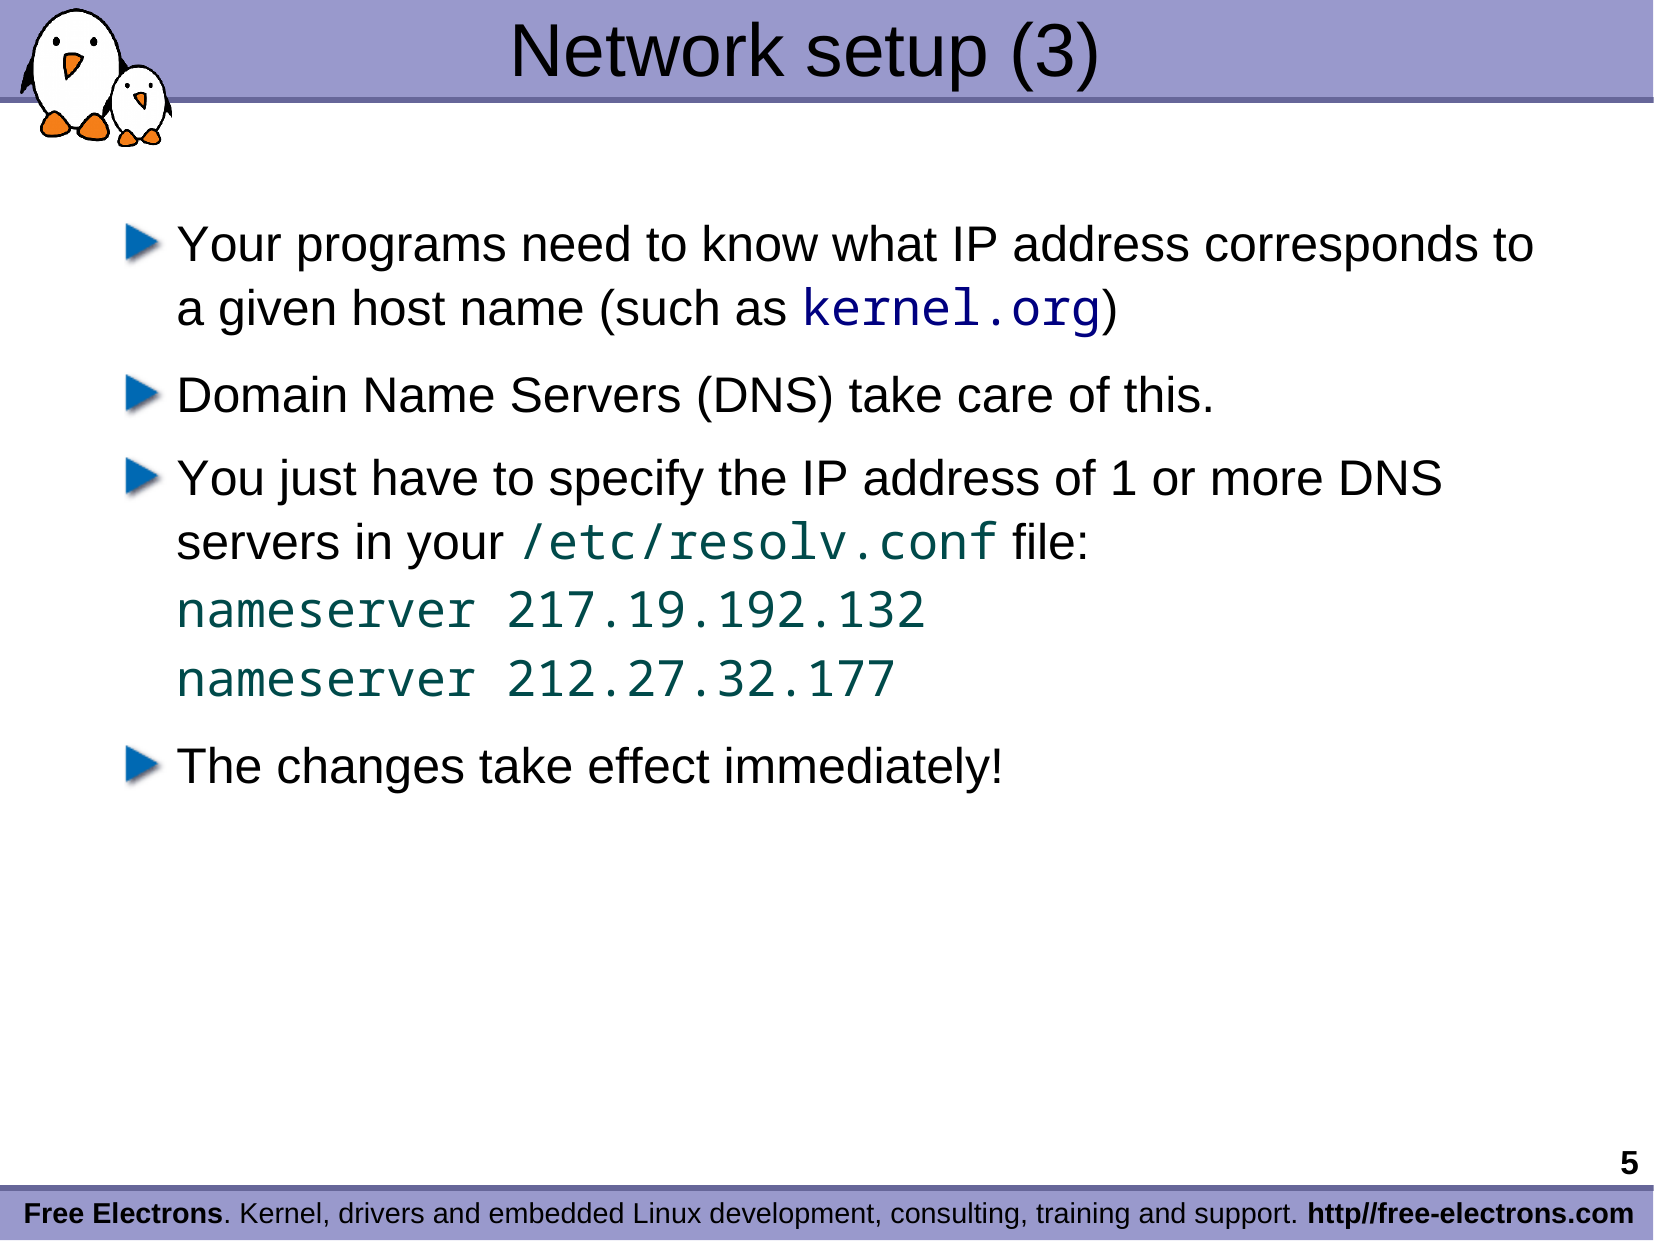

# Network setup (3)
Your programs need to know what IP address corresponds to a given host name (such as kernel.org)
Domain Name Servers (DNS) take care of this.
You just have to specify the IP address of 1 or more DNS servers in your /etc/resolv.conf file:
nameserver 217.19.192.132
nameserver 212.27.32.177
The changes take effect immediately!